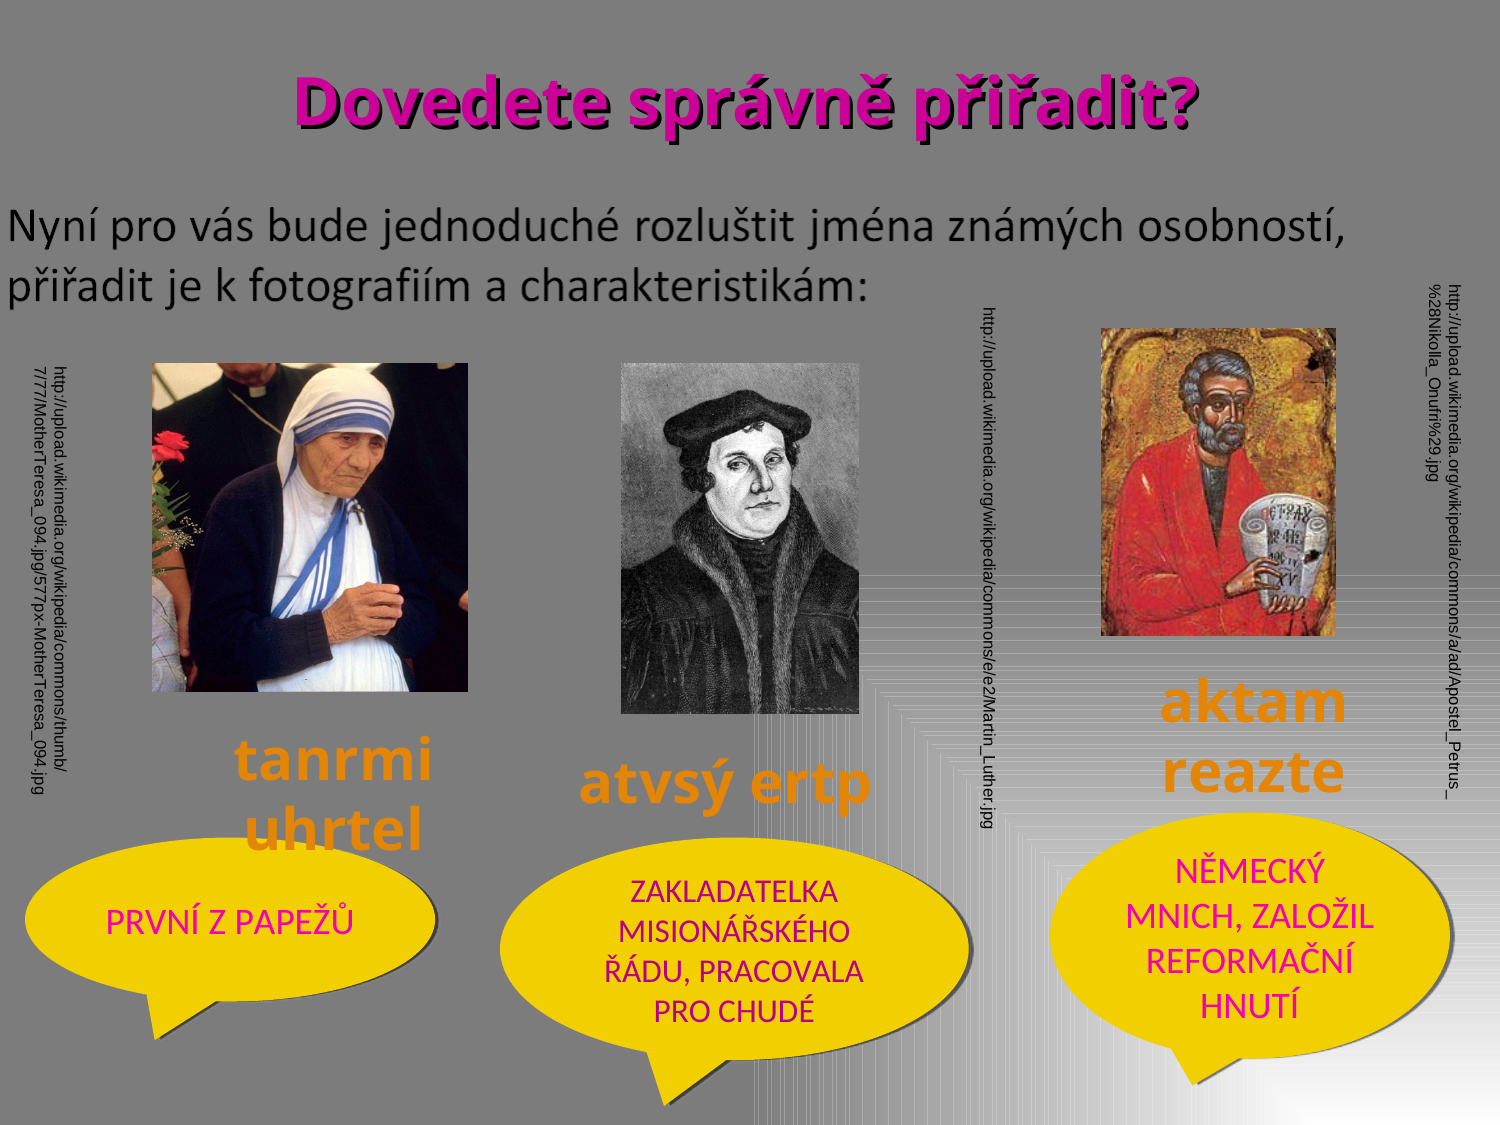

# Dovedete správně přiřadit?
http://upload.wikimedia.org/wikipedia/commons/a/ad/Apostel_Petrus_%28Nikolla_Onufri%29.jpg
http://upload.wikimedia.org/wikipedia/commons/thumb/7/77/MotherTeresa_094.jpg/577px-MotherTeresa_094.jpg
http://upload.wikimedia.org/wikipedia/commons/e/e2/Martin_Luther.jpg
aktam reazte
tanrmi uhrtel
atvsý ertp
NĚMECKÝ MNICH, ZALOŽIL REFORMAČNÍ HNUTÍ
PRVNÍ Z PAPEŽŮ
ZAKLADATELKA MISIONÁŘSKÉHO ŘÁDU, PRACOVALA PRO CHUDÉ